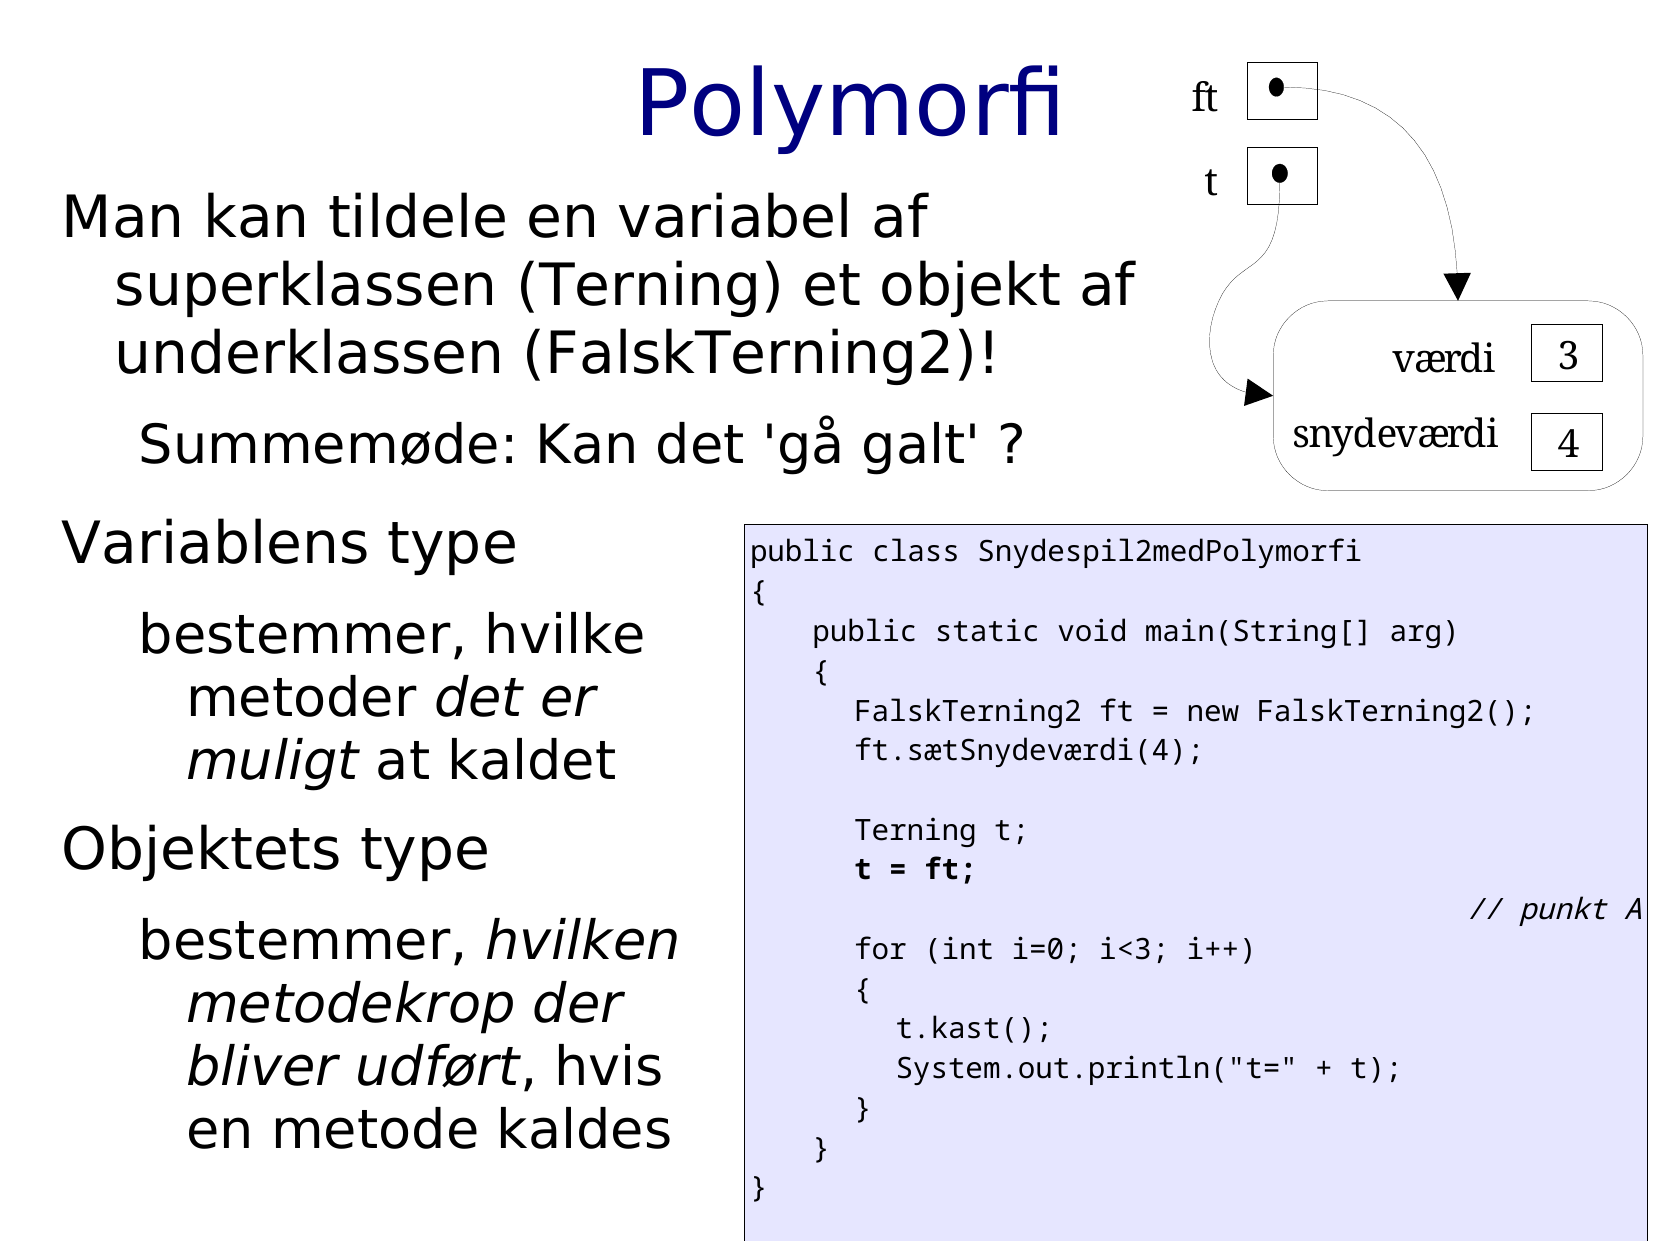

Polymorfi
Man kan tildele en variabel af superklassen (Terning) et objekt af underklassen (FalskTerning2)!
Summemøde: Kan det 'gå galt' ?
# Variablens type
bestemmer, hvilke metoder det er muligt at kaldet
Objektets type
bestemmer, hvilken metodekrop der bliver udført, hvis en metode kaldes
public class Snydespil2medPolymorfi
{
	public static void main(String[] arg)
	{
		FalskTerning2 ft = new FalskTerning2();
		ft.sætSnydeværdi(4);
		Terning t;
		t = ft;
		 // punkt A
		for (int i=0; i<3; i++)
		{
			t.kast();
			System.out.println("t=" + t);
		}
	}
}
t=4
t=6
t=6